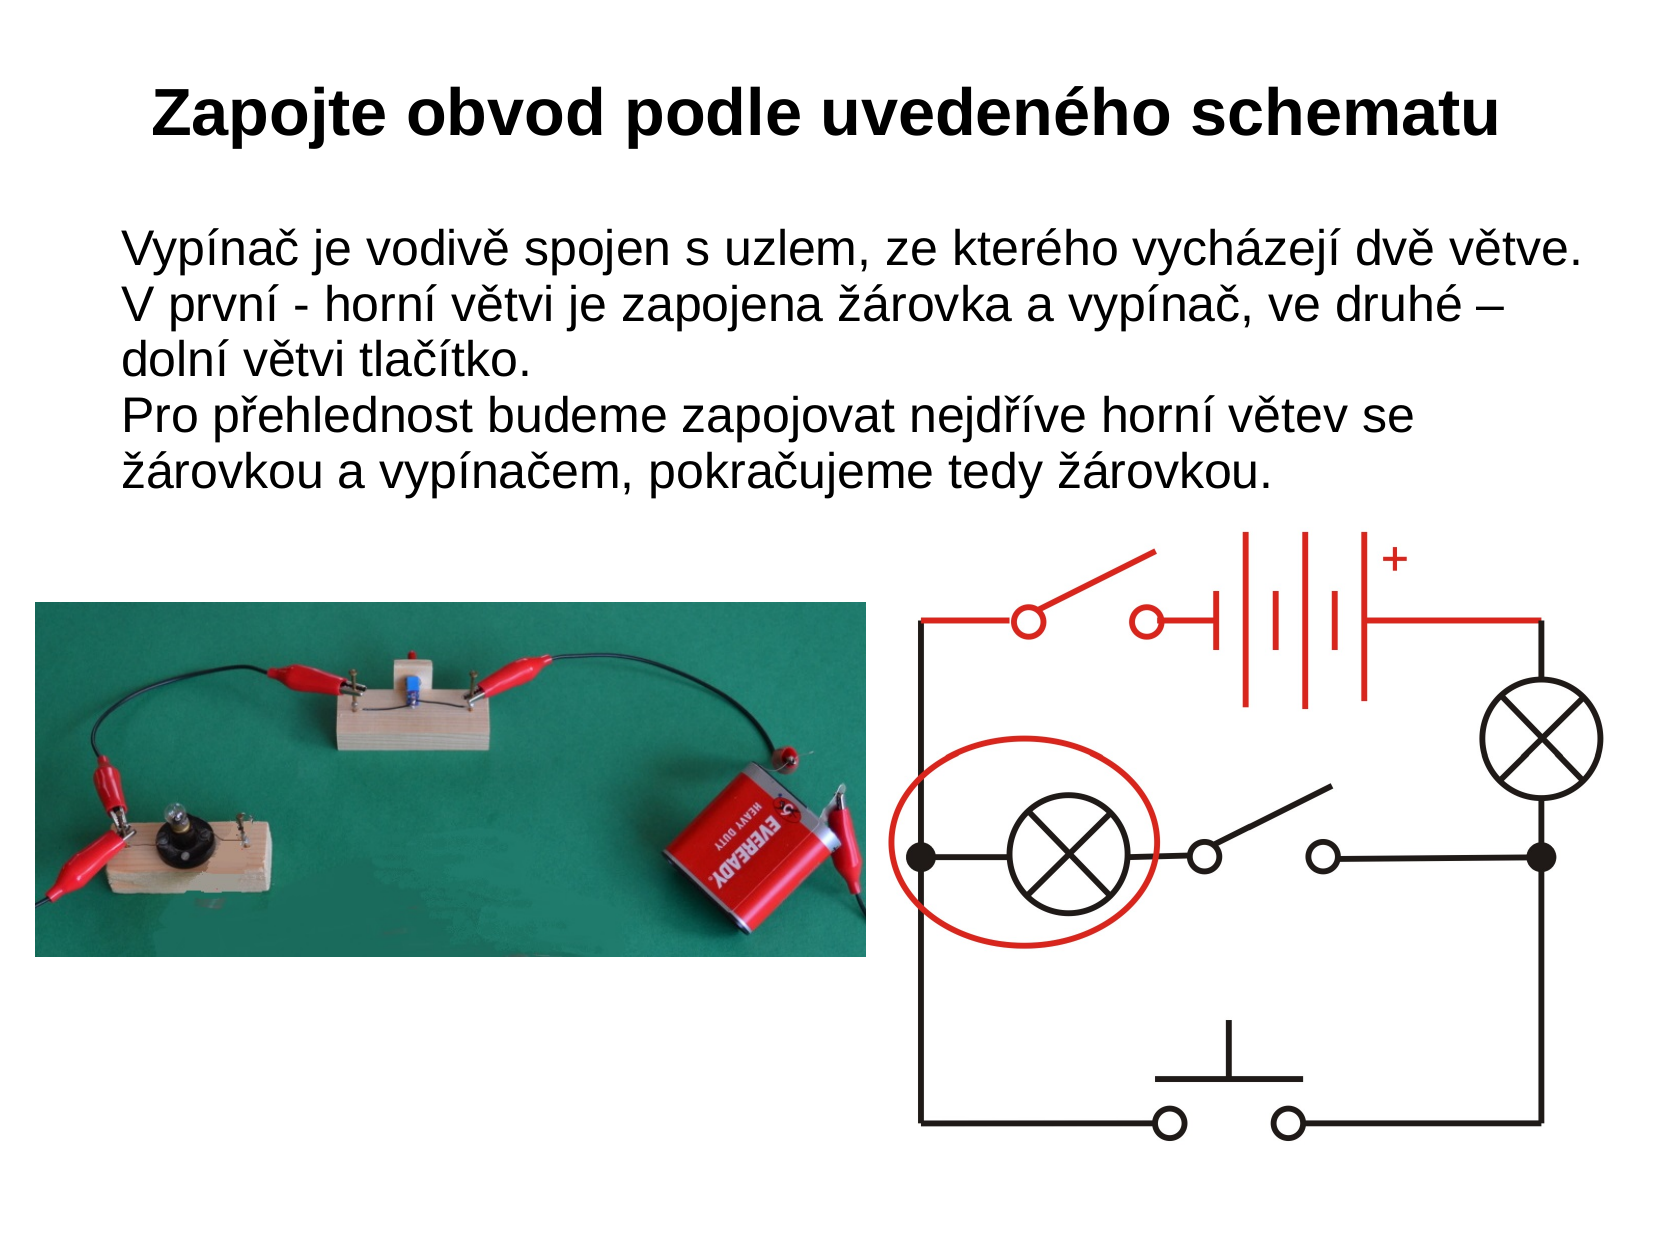

Zapojte obvod podle uvedeného schematu
Vypínač je vodivě spojen s uzlem, ze kterého vycházejí dvě větve.
V první - horní větvi je zapojena žárovka a vypínač, ve druhé – dolní větvi tlačítko.
Pro přehlednost budeme zapojovat nejdříve horní větev se žárovkou a vypínačem, pokračujeme tedy žárovkou.
#